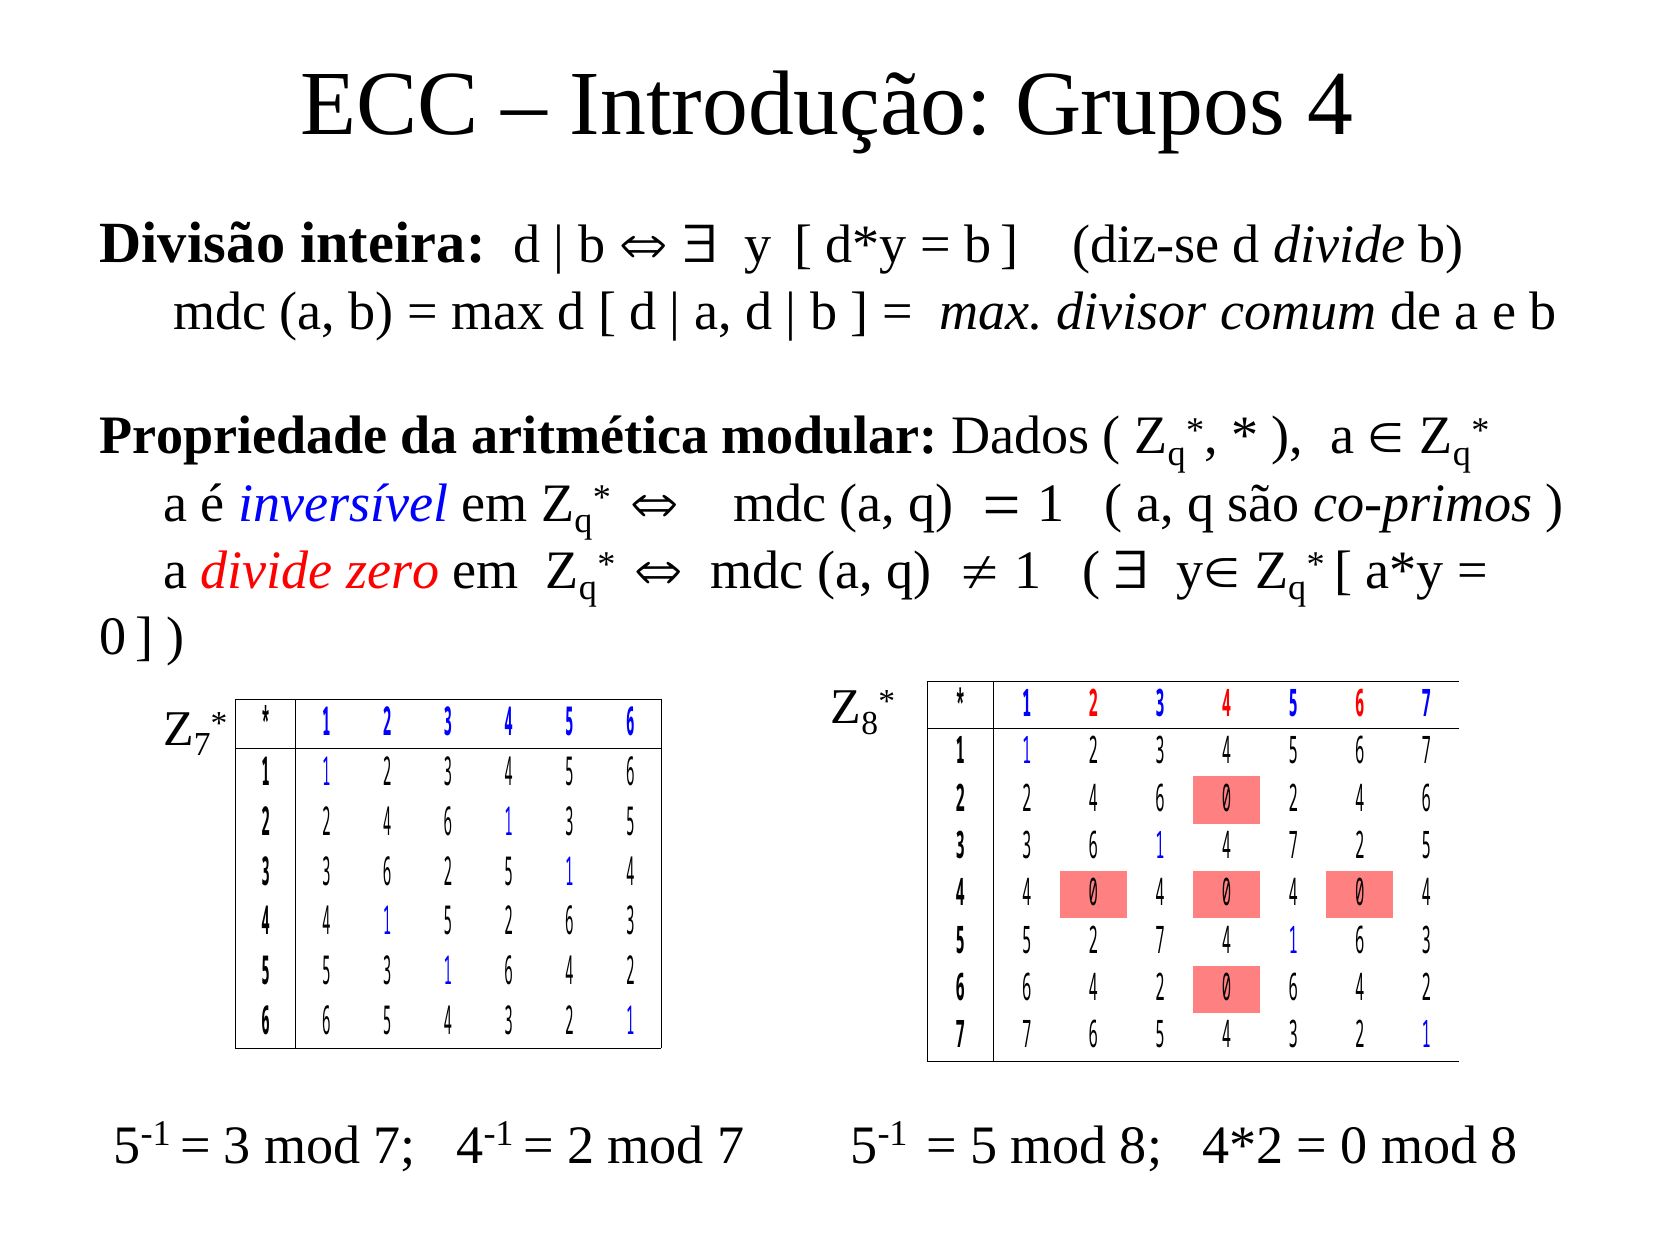

# ECC – Introdução: Grupos 4
Divisão inteira: d | b  $ y [ d*y = b ] (diz-se d divide b)
		mdc (a, b) = max d [ d | a, d | b ] = max. divisor comum de a e b
Propriedade da aritmética modular: Dados ( Zq*, * ), a Î Zq*
a é inversível em Zq* mdc (a, q)  1 ( a, q são co-primos )
a divide zero em Zq*  mdc (a, q)  1 ( $ yÎ Zq* [ a*y = 0 ] )
Z8*
Z7*
5-1 = 3 mod 7; 4-1 = 2 mod 7		5-1 = 5 mod 8; 4*2 = 0 mod 8